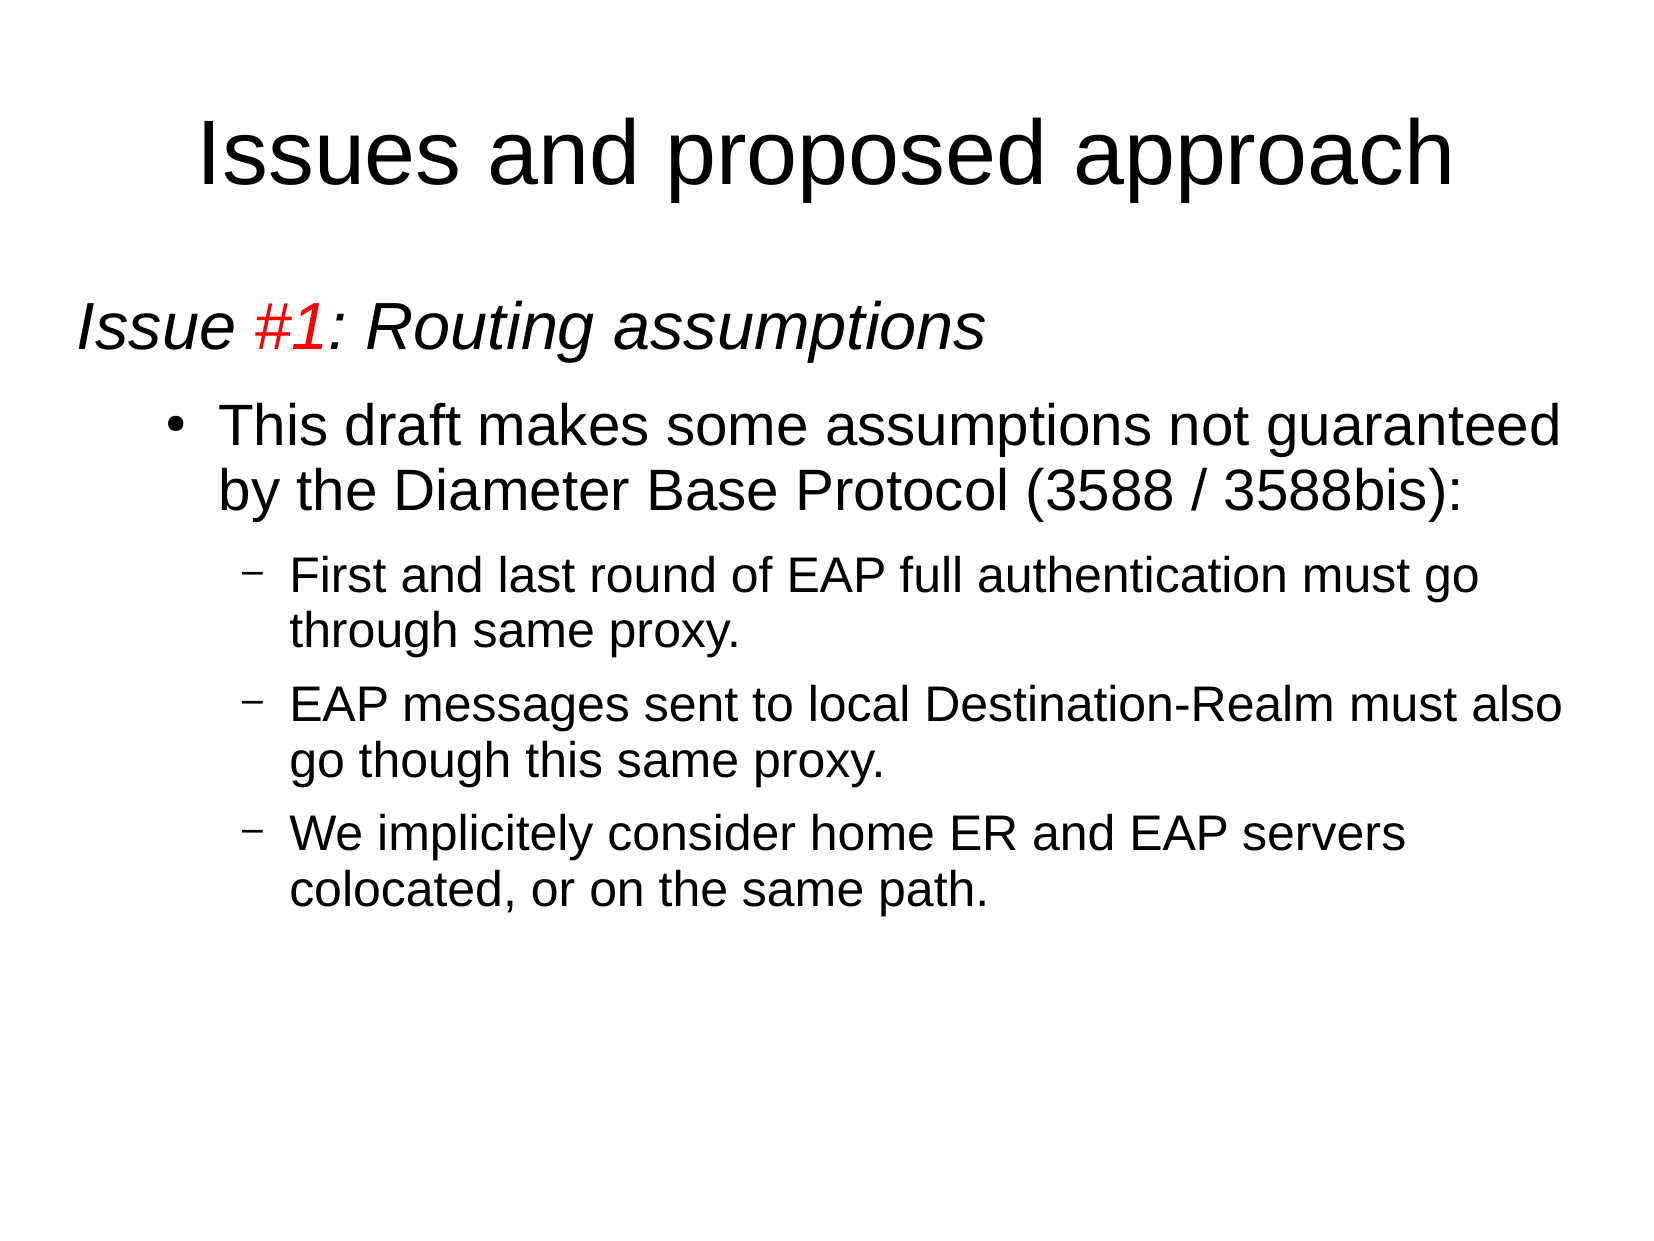

# Issues and proposed approach
Issue #1: Routing assumptions
This draft makes some assumptions not guaranteed by the Diameter Base Protocol (3588 / 3588bis):
First and last round of EAP full authentication must go through same proxy.
EAP messages sent to local Destination-Realm must also go though this same proxy.
We implicitely consider home ER and EAP servers colocated, or on the same path.